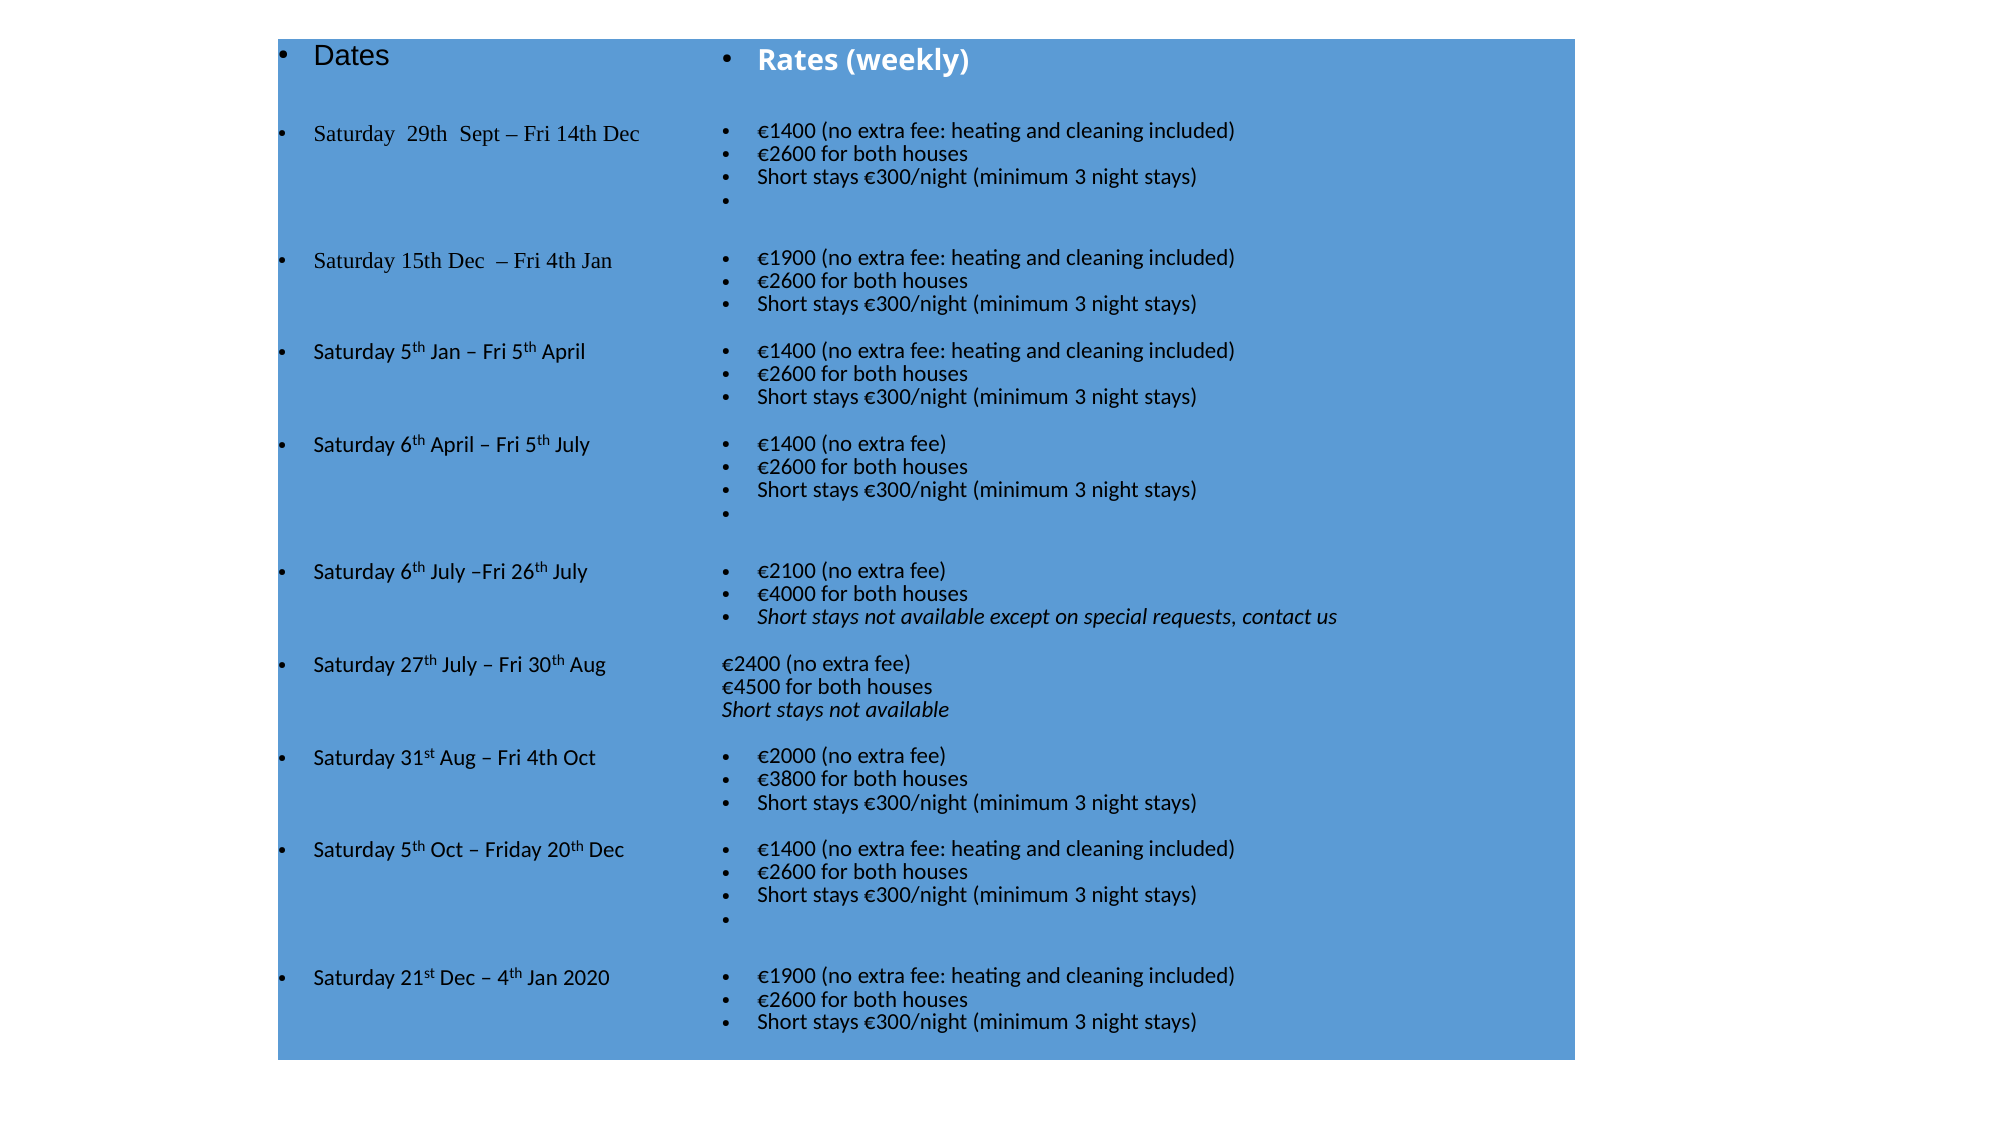

| Dates | Rates (weekly) |
| --- | --- |
| Saturday 29th Sept – Fri 14th Dec | €1400 (no extra fee: heating and cleaning included) €2600 for both houses Short stays €300/night (minimum 3 night stays) |
| Saturday 15th Dec – Fri 4th Jan | €1900 (no extra fee: heating and cleaning included) €2600 for both houses Short stays €300/night (minimum 3 night stays) |
| Saturday 5th Jan – Fri 5th April | €1400 (no extra fee: heating and cleaning included) €2600 for both houses Short stays €300/night (minimum 3 night stays) |
| Saturday 6th April – Fri 5th July | €1400 (no extra fee) €2600 for both houses Short stays €300/night (minimum 3 night stays) |
| Saturday 6th July –Fri 26th July | €2100 (no extra fee) €4000 for both houses Short stays not available except on special requests, contact us |
| Saturday 27th July – Fri 30th Aug | €2400 (no extra fee) €4500 for both houses Short stays not available |
| Saturday 31st Aug – Fri 4th Oct | €2000 (no extra fee) €3800 for both houses Short stays €300/night (minimum 3 night stays) |
| Saturday 5th Oct – Friday 20th Dec | €1400 (no extra fee: heating and cleaning included) €2600 for both houses Short stays €300/night (minimum 3 night stays) |
| Saturday 21st Dec – 4th Jan 2020 | €1900 (no extra fee: heating and cleaning included) €2600 for both houses Short stays €300/night (minimum 3 night stays) |